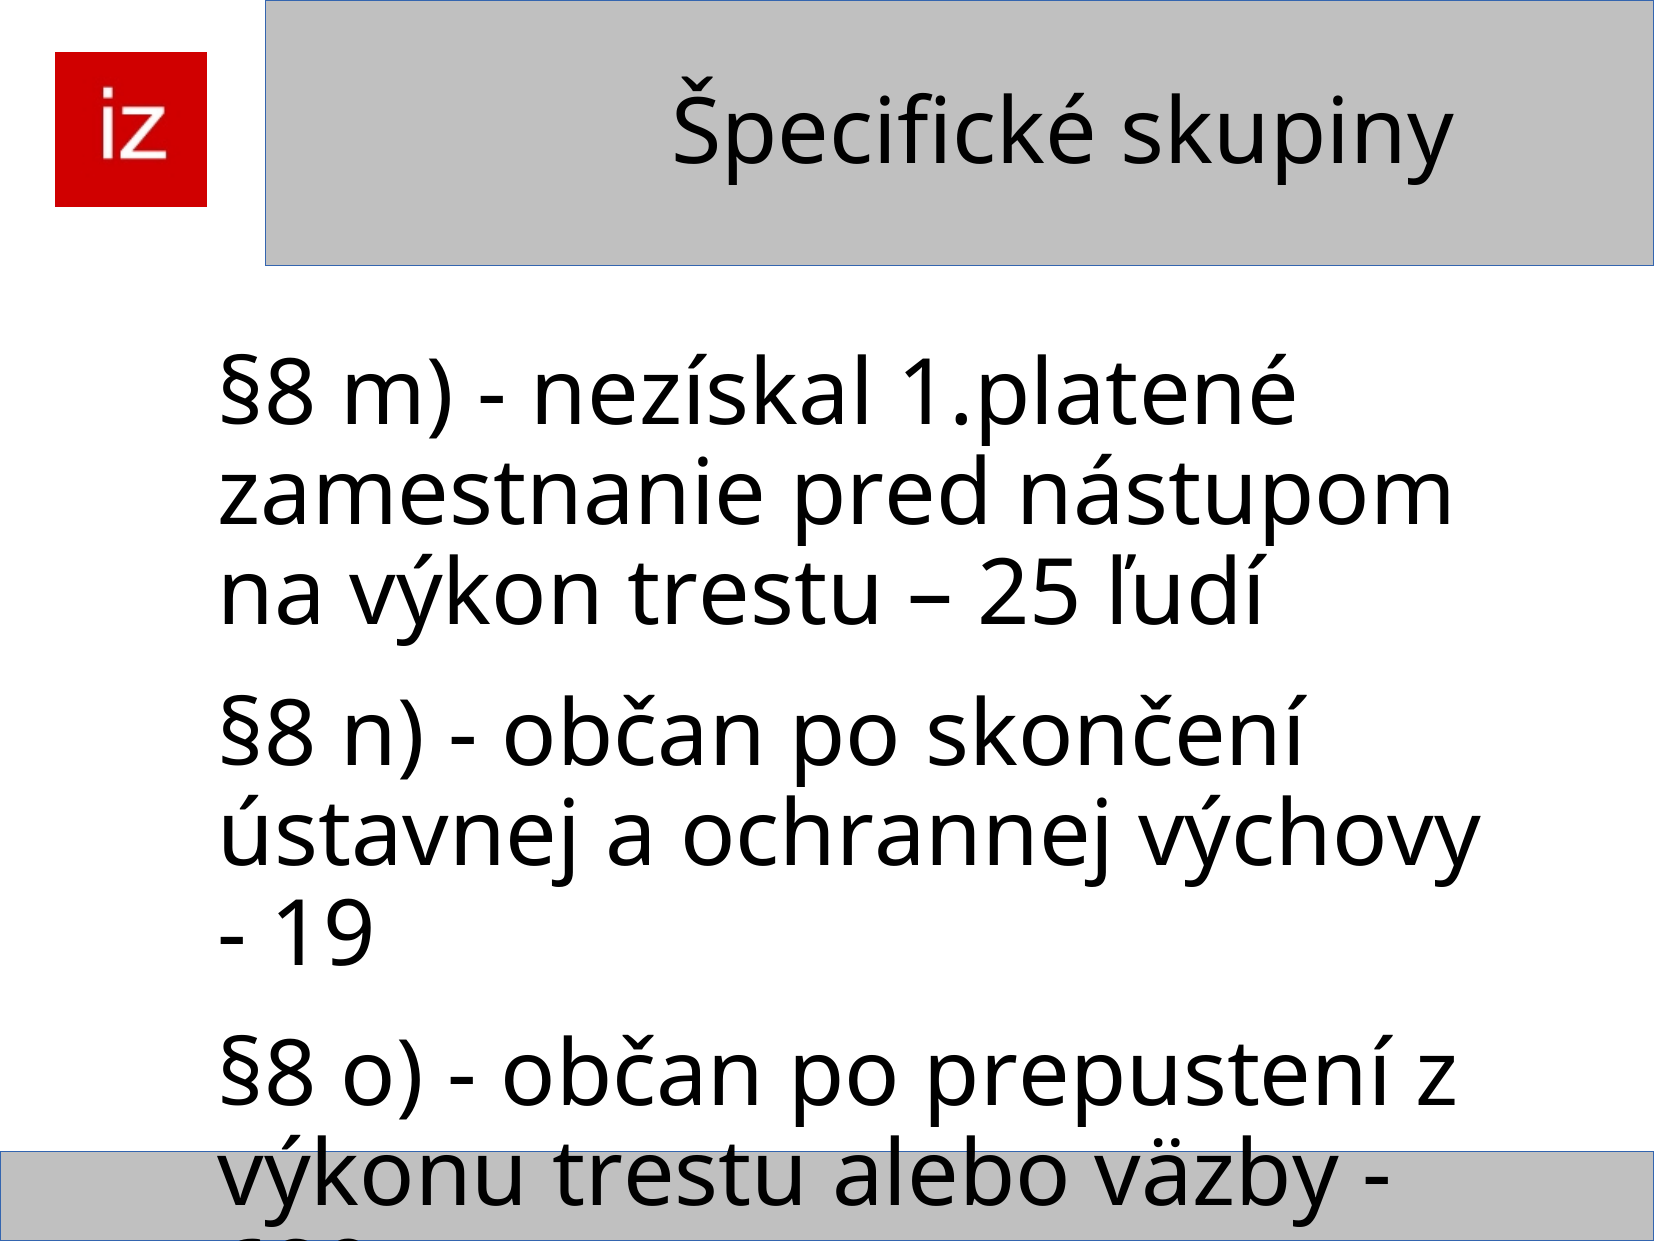

# Špecifické skupiny
§8 m) - nezískal 1.platené zamestnanie pred nástupom na výkon trestu – 25 ľudí
§8 n) - občan po skončení ústavnej a ochrannej výchovy - 19
§8 o) - občan po prepustení z výkonu trestu alebo väzby - 680